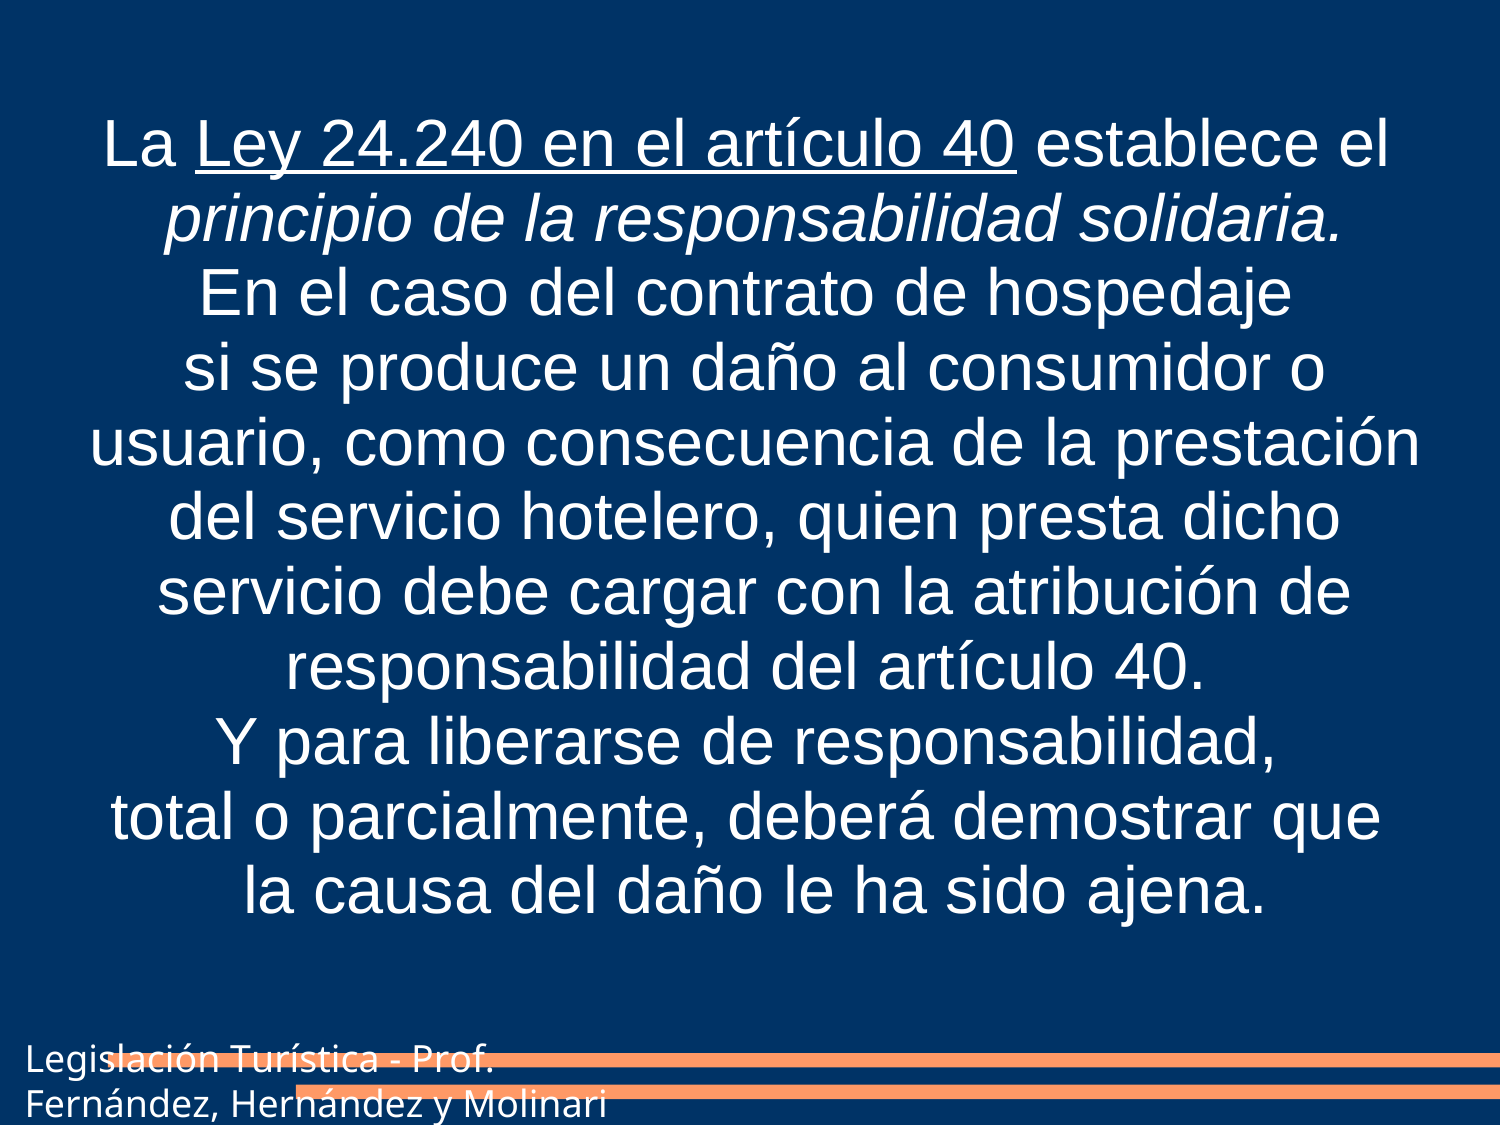

La Ley 24.240 en el artículo 40 establece el
principio de la responsabilidad solidaria.
En el caso del contrato de hospedaje
si se produce un daño al consumidor o usuario, como consecuencia de la prestación del servicio hotelero, quien presta dicho servicio debe cargar con la atribución de responsabilidad del artículo 40.
Y para liberarse de responsabilidad,
total o parcialmente, deberá demostrar que
la causa del daño le ha sido ajena.
#
Legislación Turística - Prof. Fernández, Hernández y Molinari